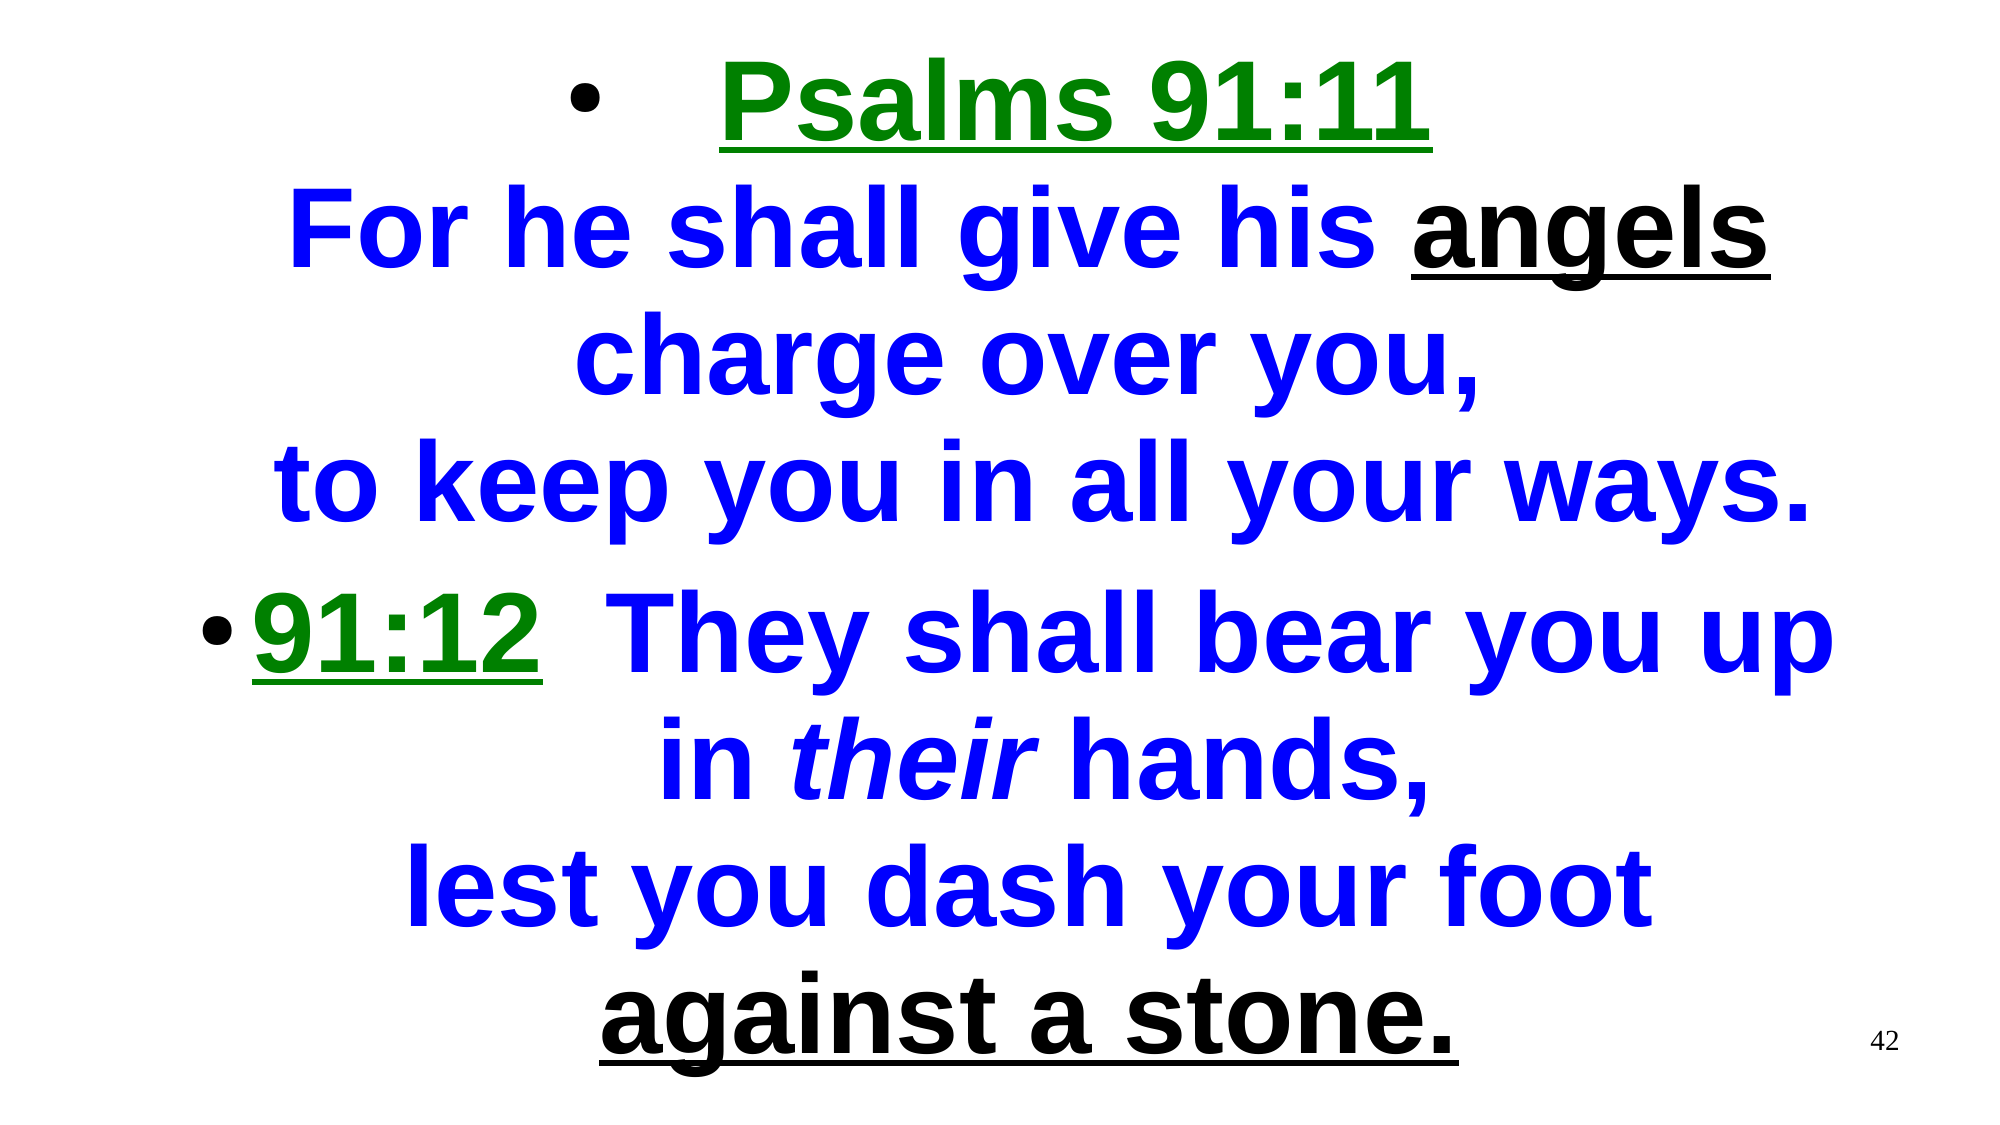

# Psalms 91:11 For he shall give his angels charge over you, to keep you in all your ways.
91:12  They shall bear you up
 in their hands,
lest you dash your foot
against a stone.
42